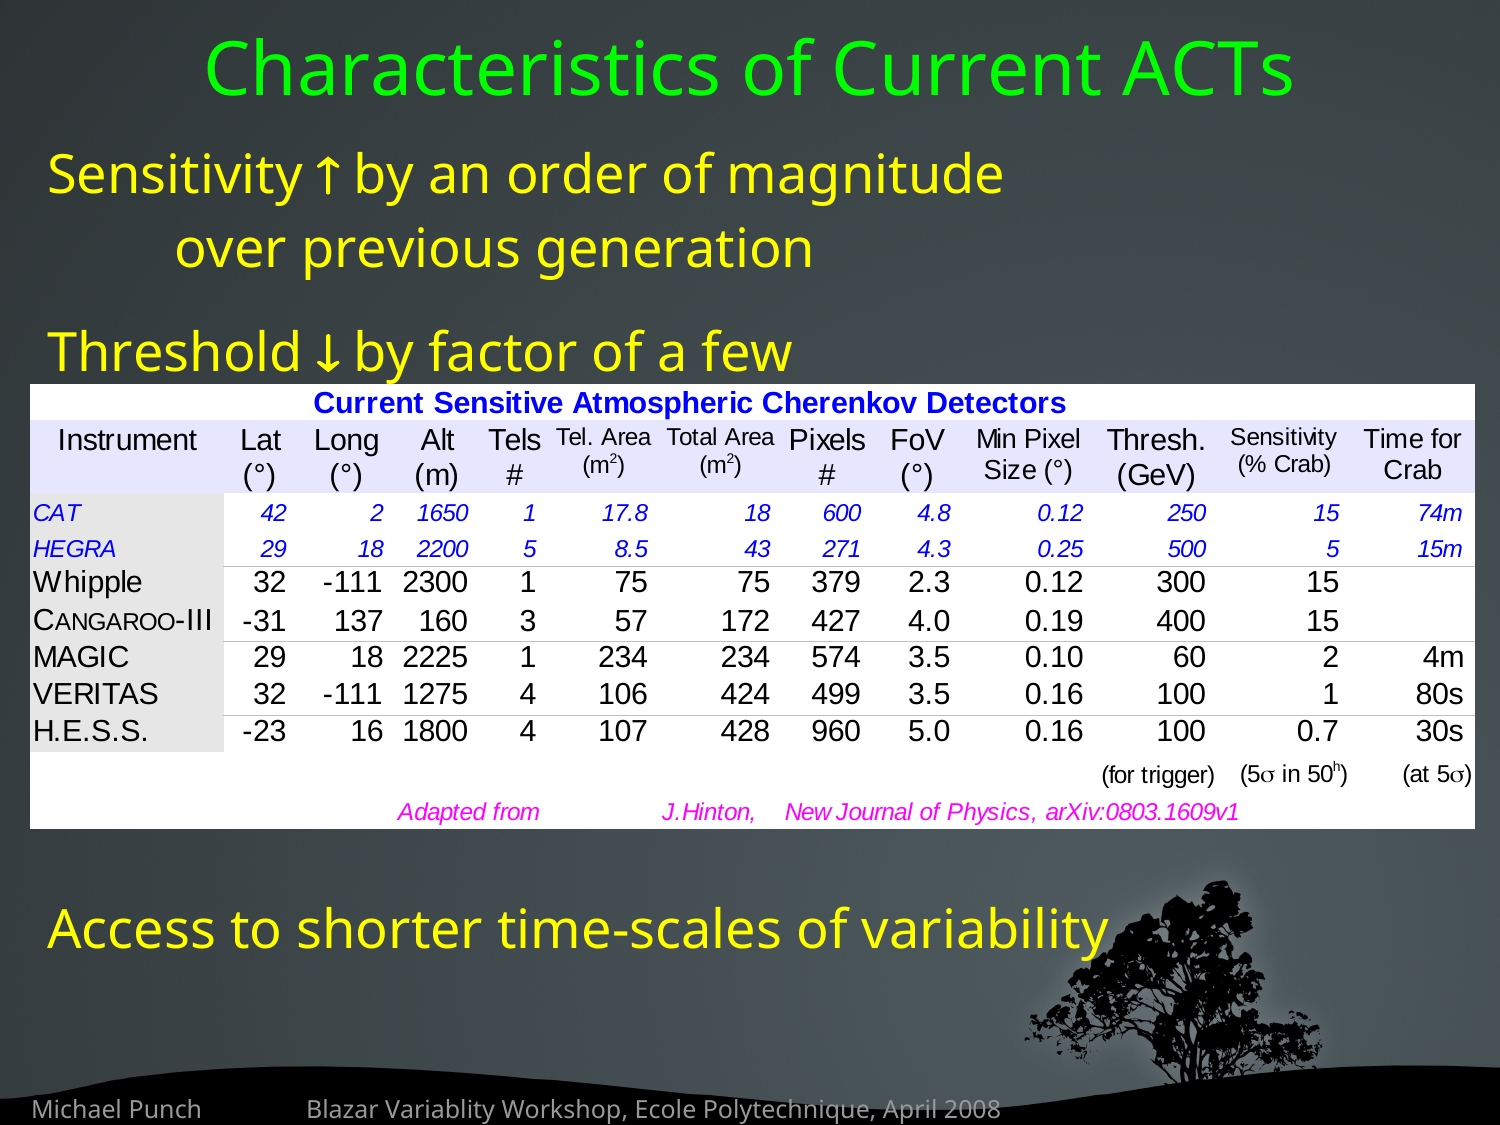

# Characteristics of Current ACTs
Sensitivity  by an order of magnitude
	over previous generation
Threshold  by factor of a few
Access to shorter time-scales of variability